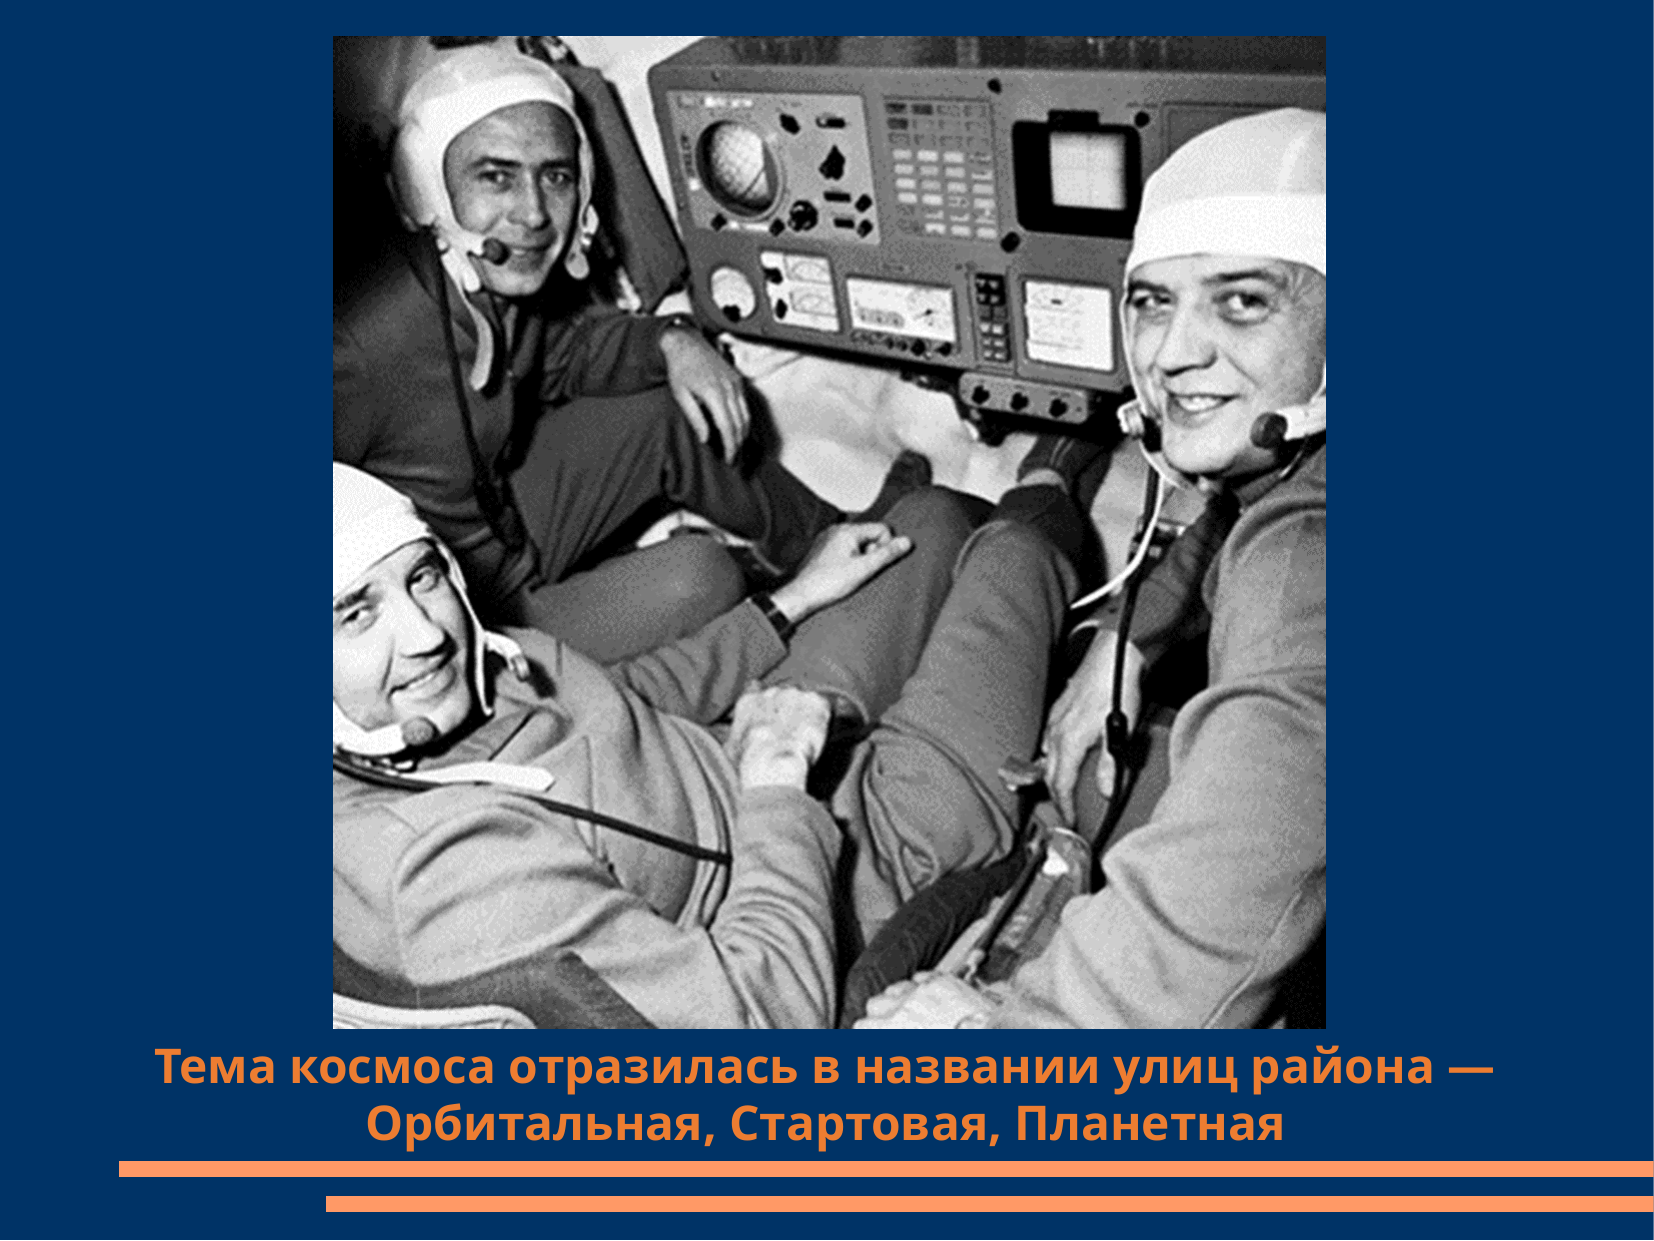

Тема космоса отразилась в названии улиц района — Орбитальная, Стартовая, Планетная